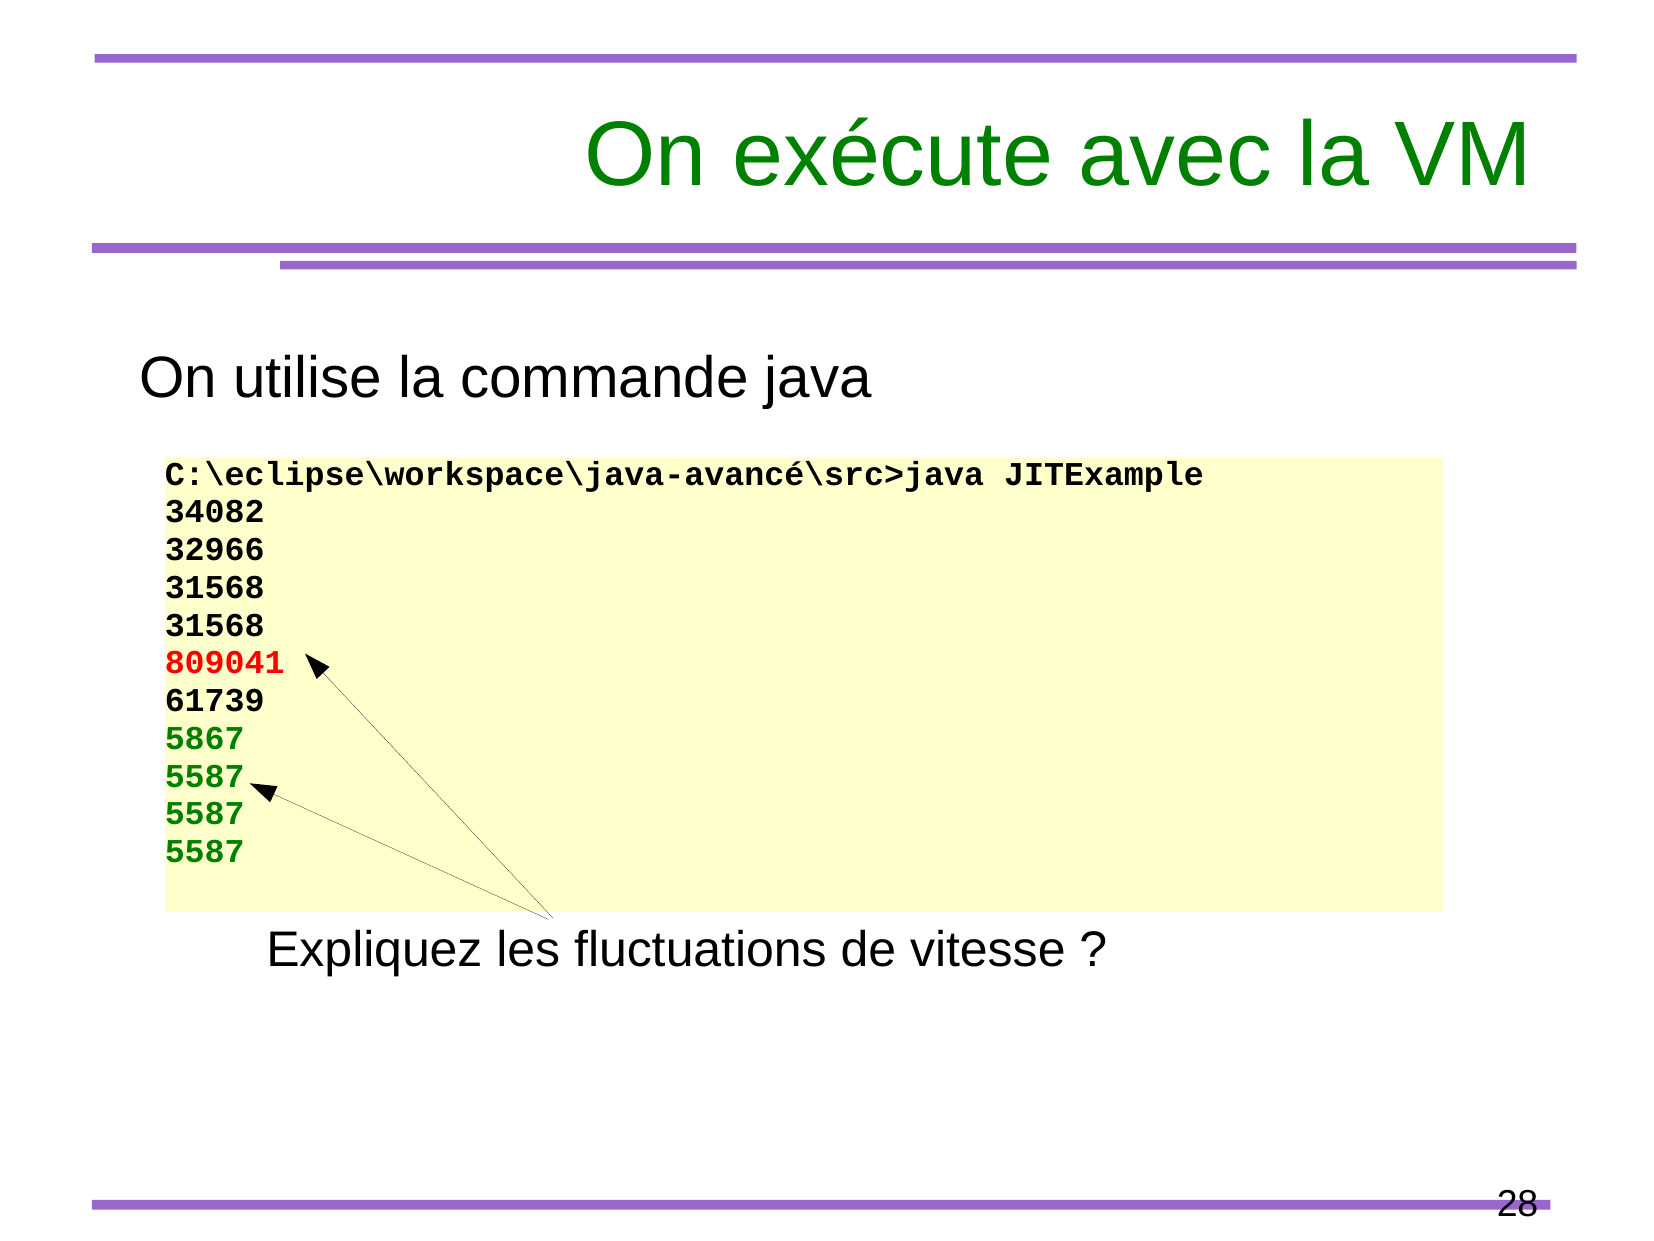

# On exécute avec la VM
On utilise la commande java
C:\eclipse\workspace\java-avancé\src>java JITExample
34082
32966
31568
31568
809041
61739
5867
5587
5587
5587
Expliquez les fluctuations de vitesse ?